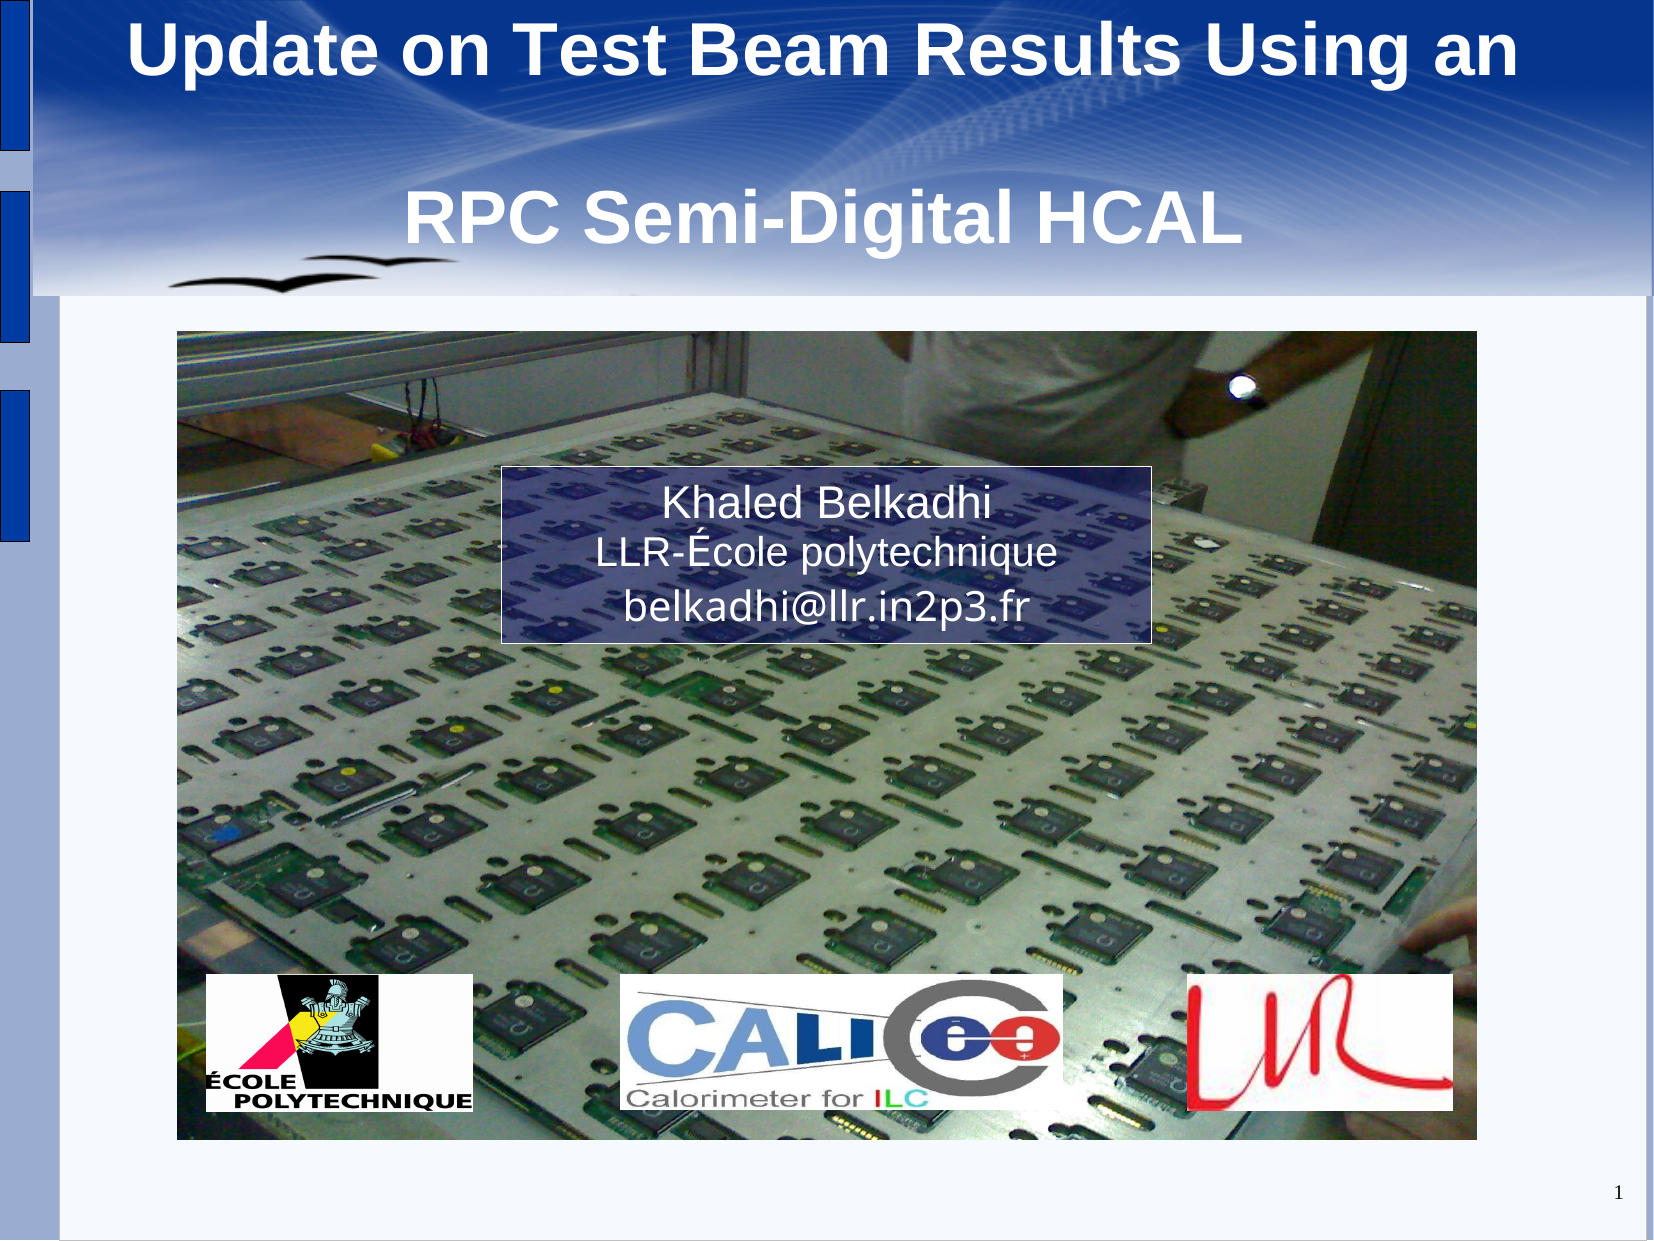

# Update on Test Beam Results Using an RPC Semi-Digital HCAL
Khaled Belkadhi
LLR-École polytechnique
belkadhi@llr.in2p3.fr